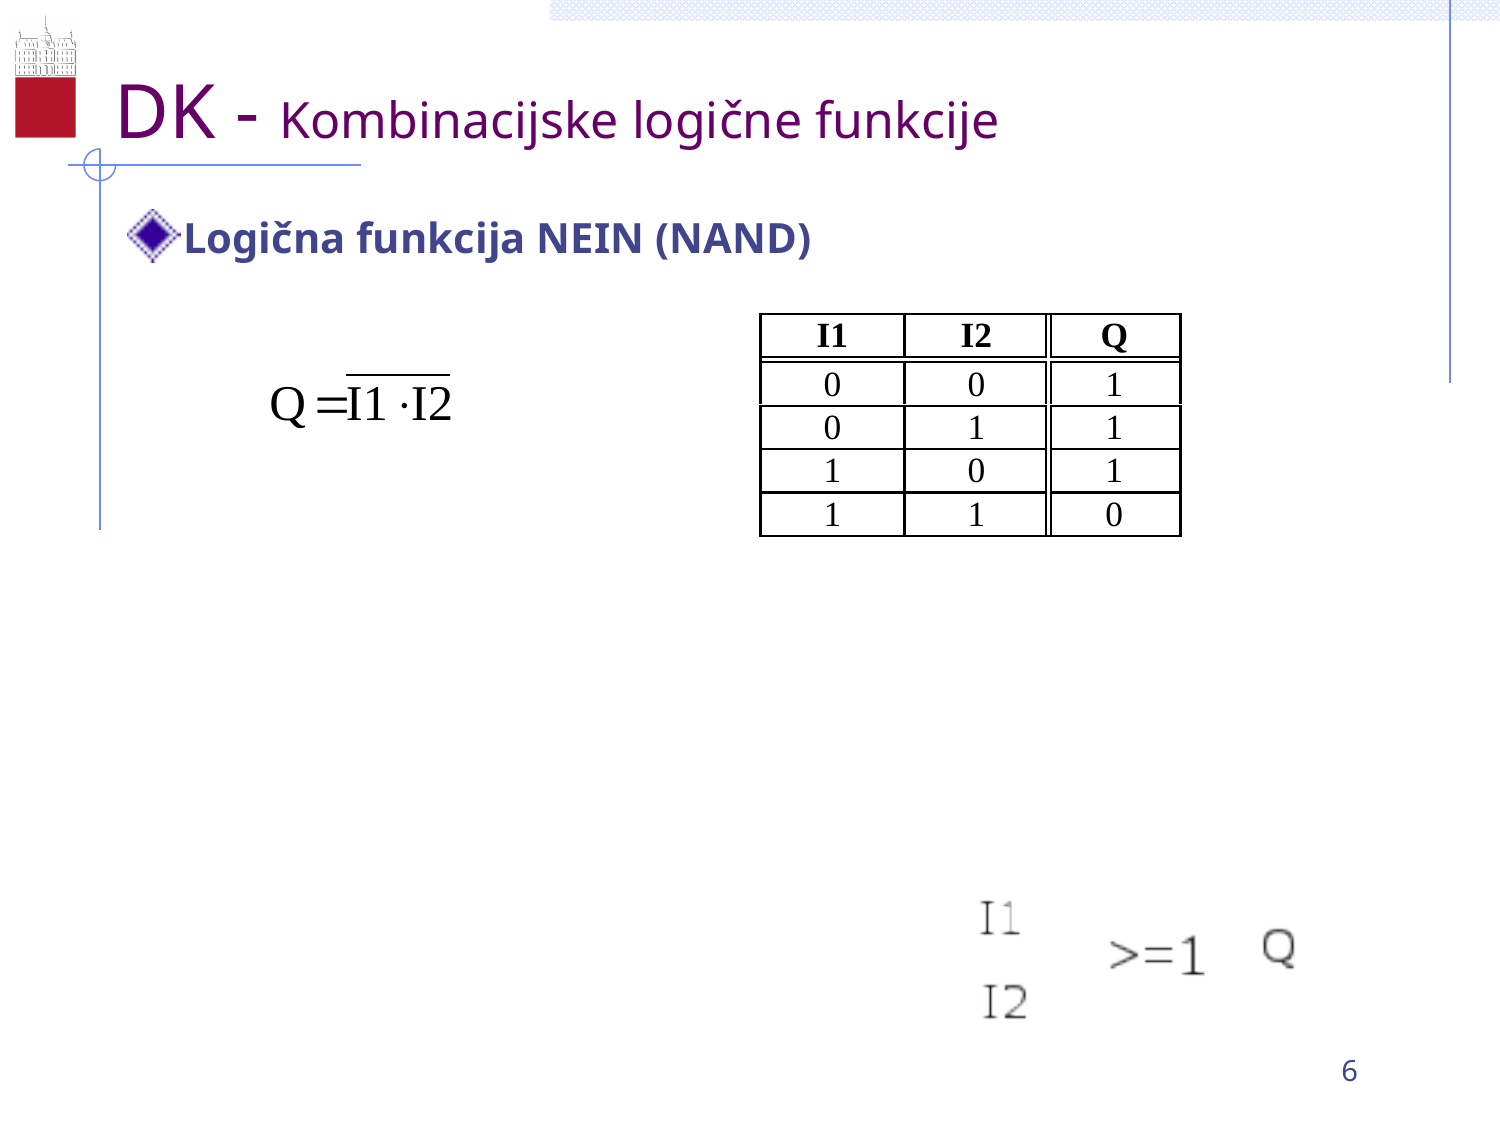

DK - Kombinacijske logične funkcije
# Logična funkcija NEIN (NAND)